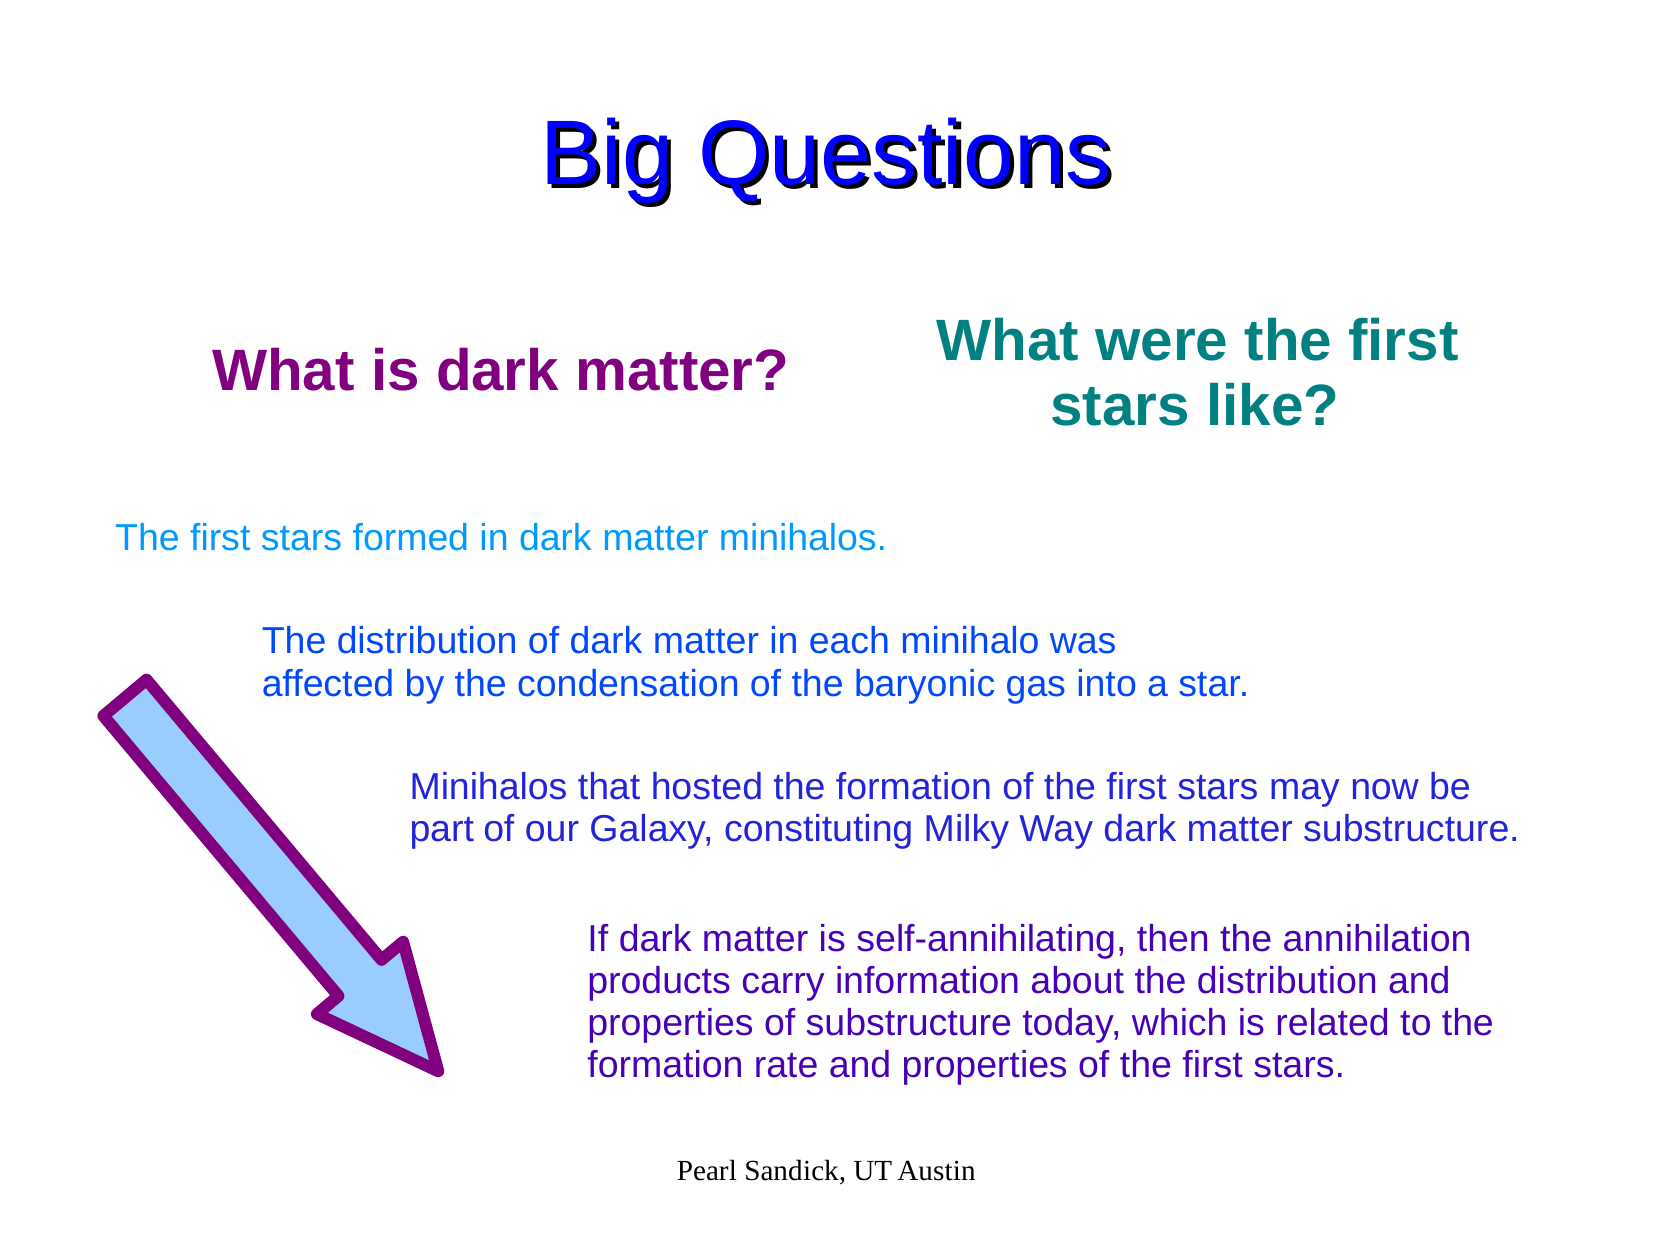

# Big Questions
What were the first stars like?
What is dark matter?
The first stars formed in dark matter minihalos.
		The distribution of dark matter in each minihalo was
		affected by the condensation of the baryonic gas into a star.
				Minihalos that hosted the formation of the first stars may now be
				part	of our Galaxy, constituting Milky Way dark matter substructure.
						If dark matter is self-annihilating, then the annihilation 							products carry information about the distribution and 								properties of substructure today, which is related to the 					 		formation rate and properties of the first stars.
Pearl Sandick, UT Austin